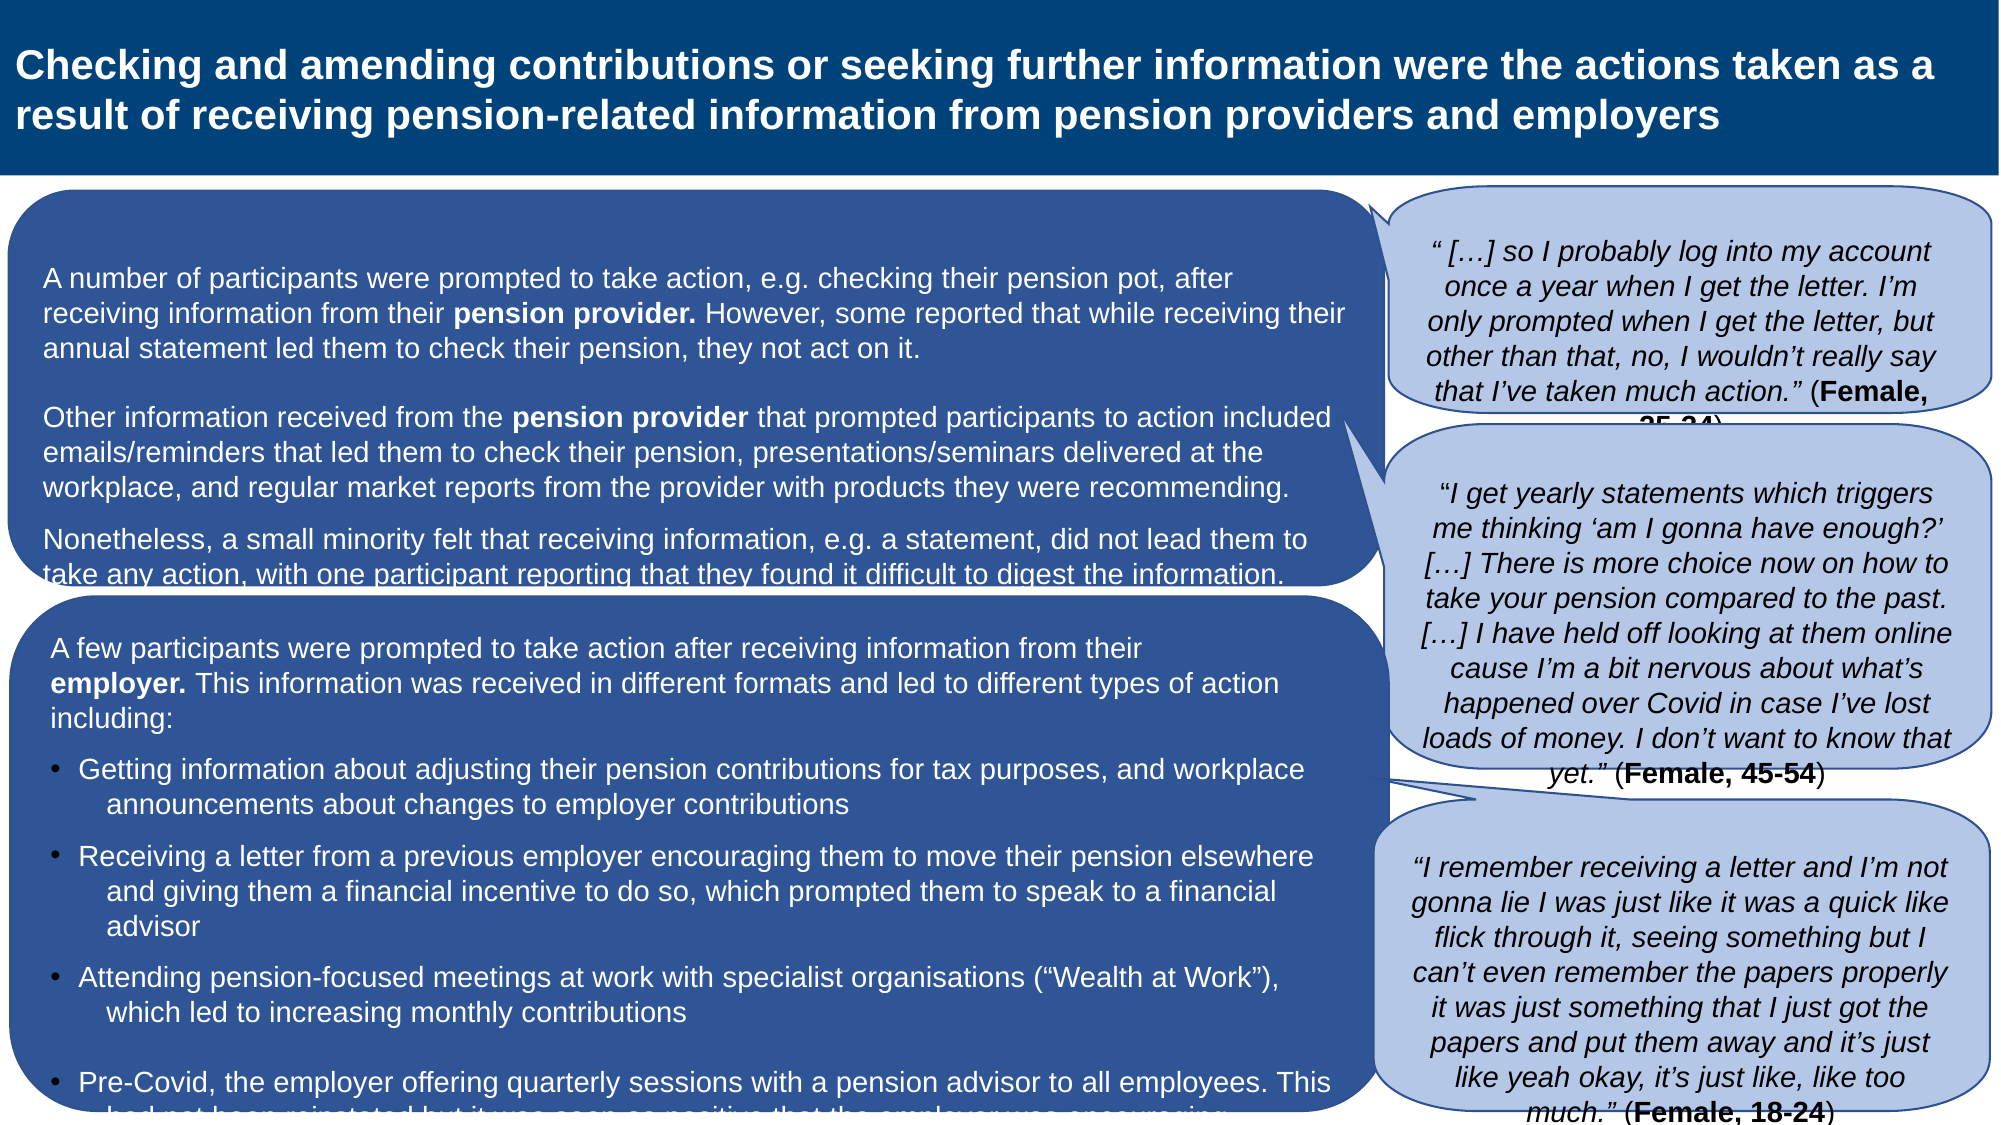

# Checking and amending contributions or seeking further information were the actions taken as a result of receiving pension-related information from pension providers and employers
“ […] so I probably log into my account once a year when I get the letter. I’m only prompted when I get the letter, but other than that, no, I wouldn’t really say that I’ve taken much action.” (Female, 25-34)
A number of participants were prompted to take action, e.g. checking their pension pot, after receiving information from their pension provider. However, some reported that while receiving their annual statement led them to check their pension, they not act on it.
Other information received from the pension provider that prompted participants to action included emails/reminders that led them to check their pension, presentations/seminars delivered at the workplace, and regular market reports from the provider with products they were recommending.
Nonetheless, a small minority felt that receiving information, e.g. a statement, did not lead them to take any action, with one participant reporting that they found it difficult to digest the information.
“I get yearly statements which triggers me thinking ‘am I gonna have enough?’ […] There is more choice now on how to take your pension compared to the past. […] I have held off looking at them online cause I’m a bit nervous about what’s happened over Covid in case I’ve lost loads of money. I don’t want to know that yet.” (Female, 45-54)
A few participants were prompted to take action after receiving information from their employer. This information was received in different formats and led to different types of action including:
Getting information about adjusting their pension contributions for tax purposes, and workplace announcements about changes to employer contributions
Receiving a letter from a previous employer encouraging them to move their pension elsewhere and giving them a financial incentive to do so, which prompted them to speak to a financial advisor
Attending pension-focused meetings at work with specialist organisations (“Wealth at Work”), which led to increasing monthly contributions
Pre-Covid, the employer offering quarterly sessions with a pension advisor to all employees. This had not been reinstated but it was seen as positive that the employer was encouraging employees to seek pensions-related advice.
“I remember receiving a letter and I’m not gonna lie I was just like it was a quick like flick through it, seeing something but I can’t even remember the papers properly it was just something that I just got the papers and put them away and it’s just like yeah okay, it’s just like, like too much.” (Female, 18-24)